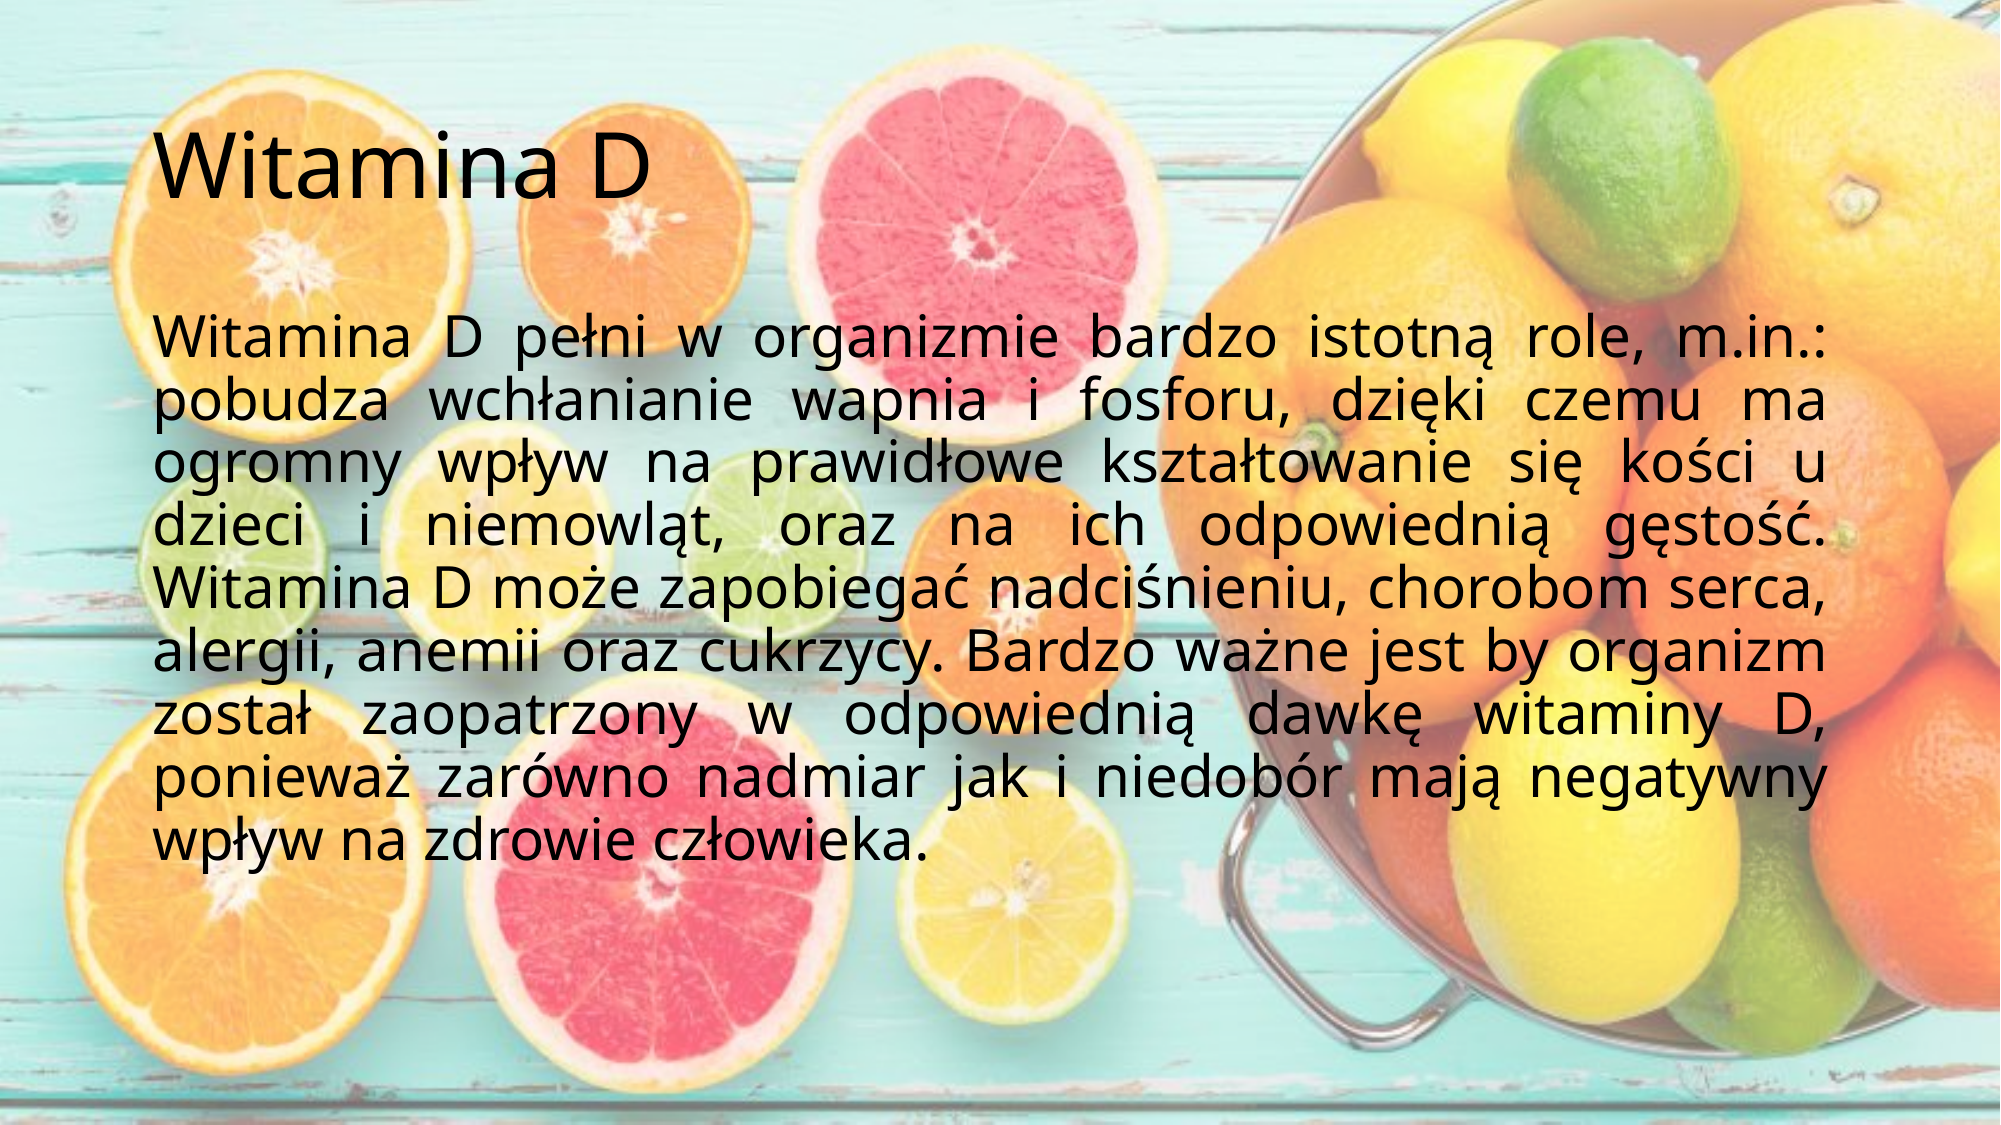

# Witamina D
Witamina D pełni w organizmie bardzo istotną role, m.in.: pobudza wchłanianie wapnia i fosforu, dzięki czemu ma ogromny wpływ na prawidłowe kształtowanie się kości u dzieci i niemowląt, oraz na ich odpowiednią gęstość. Witamina D może zapobiegać nadciśnieniu, chorobom serca, alergii, anemii oraz cukrzycy. Bardzo ważne jest by organizm został zaopatrzony w odpowiednią dawkę witaminy D, ponieważ zarówno nadmiar jak i niedobór mają negatywny wpływ na zdrowie człowieka.